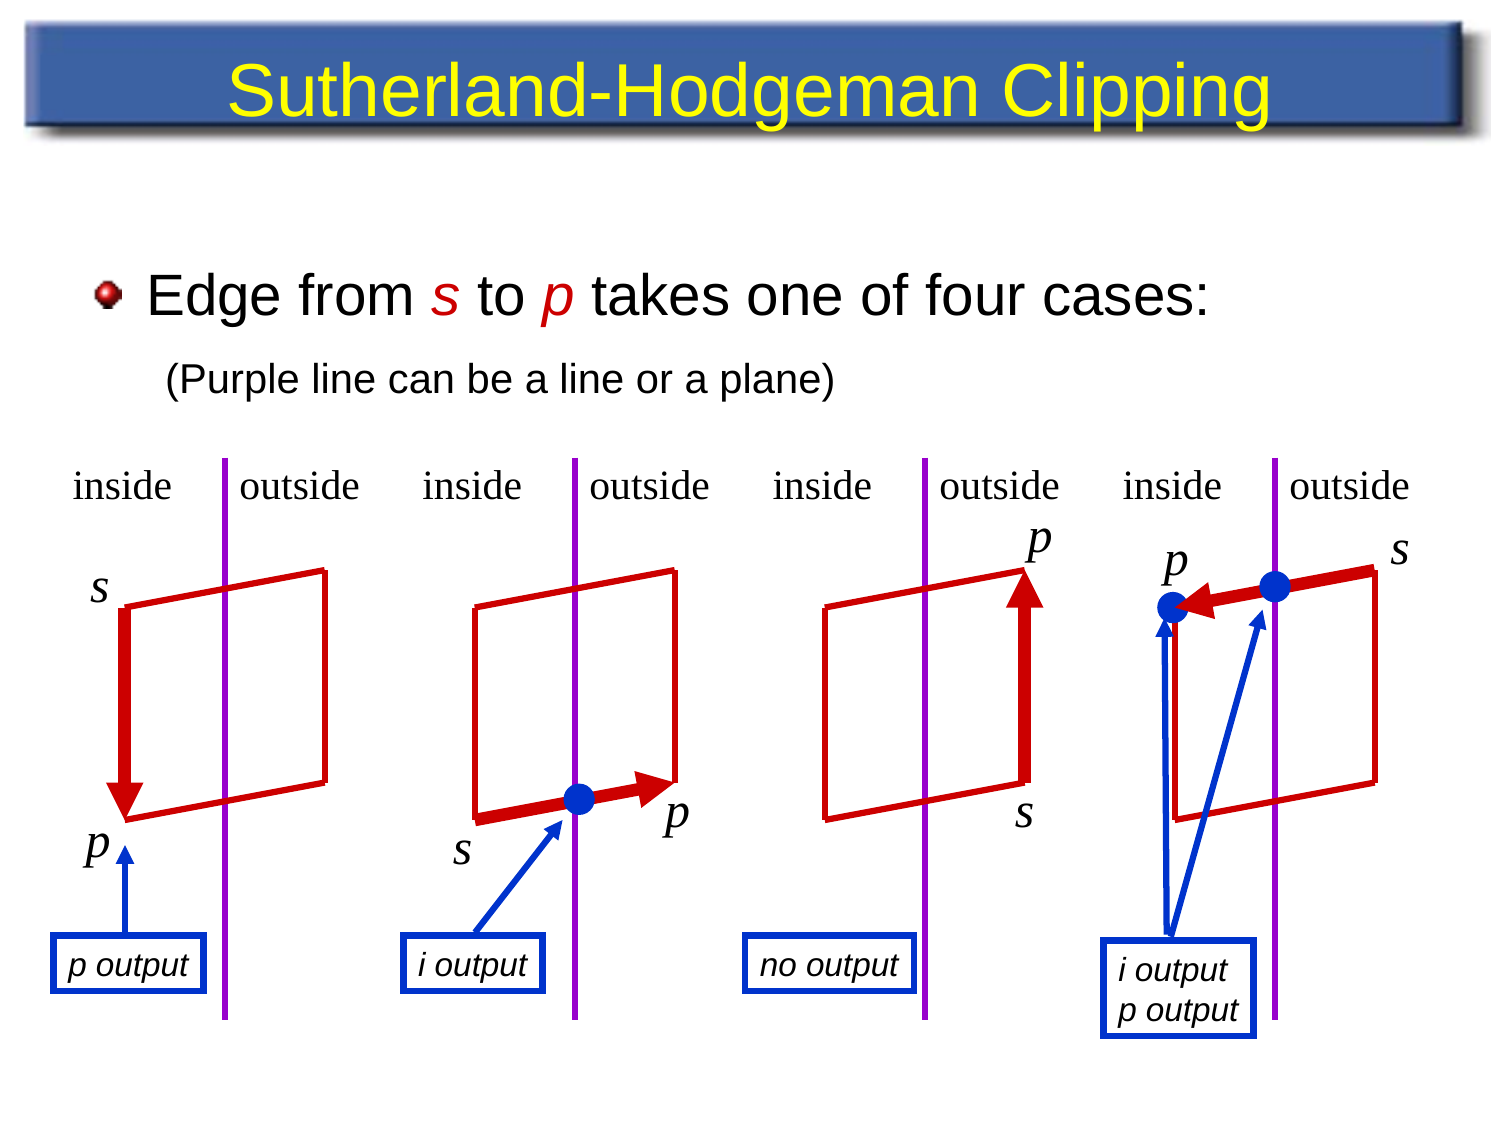

# Sutherland-Hodgeman Clipping
Edge from s to p takes one of four cases:
(Purple line can be a line or a plane)
inside
outside
s
p
p output
inside
outside
p
s
i output
inside
outside
p
s
no output
inside
outside
s
p
i output
p output